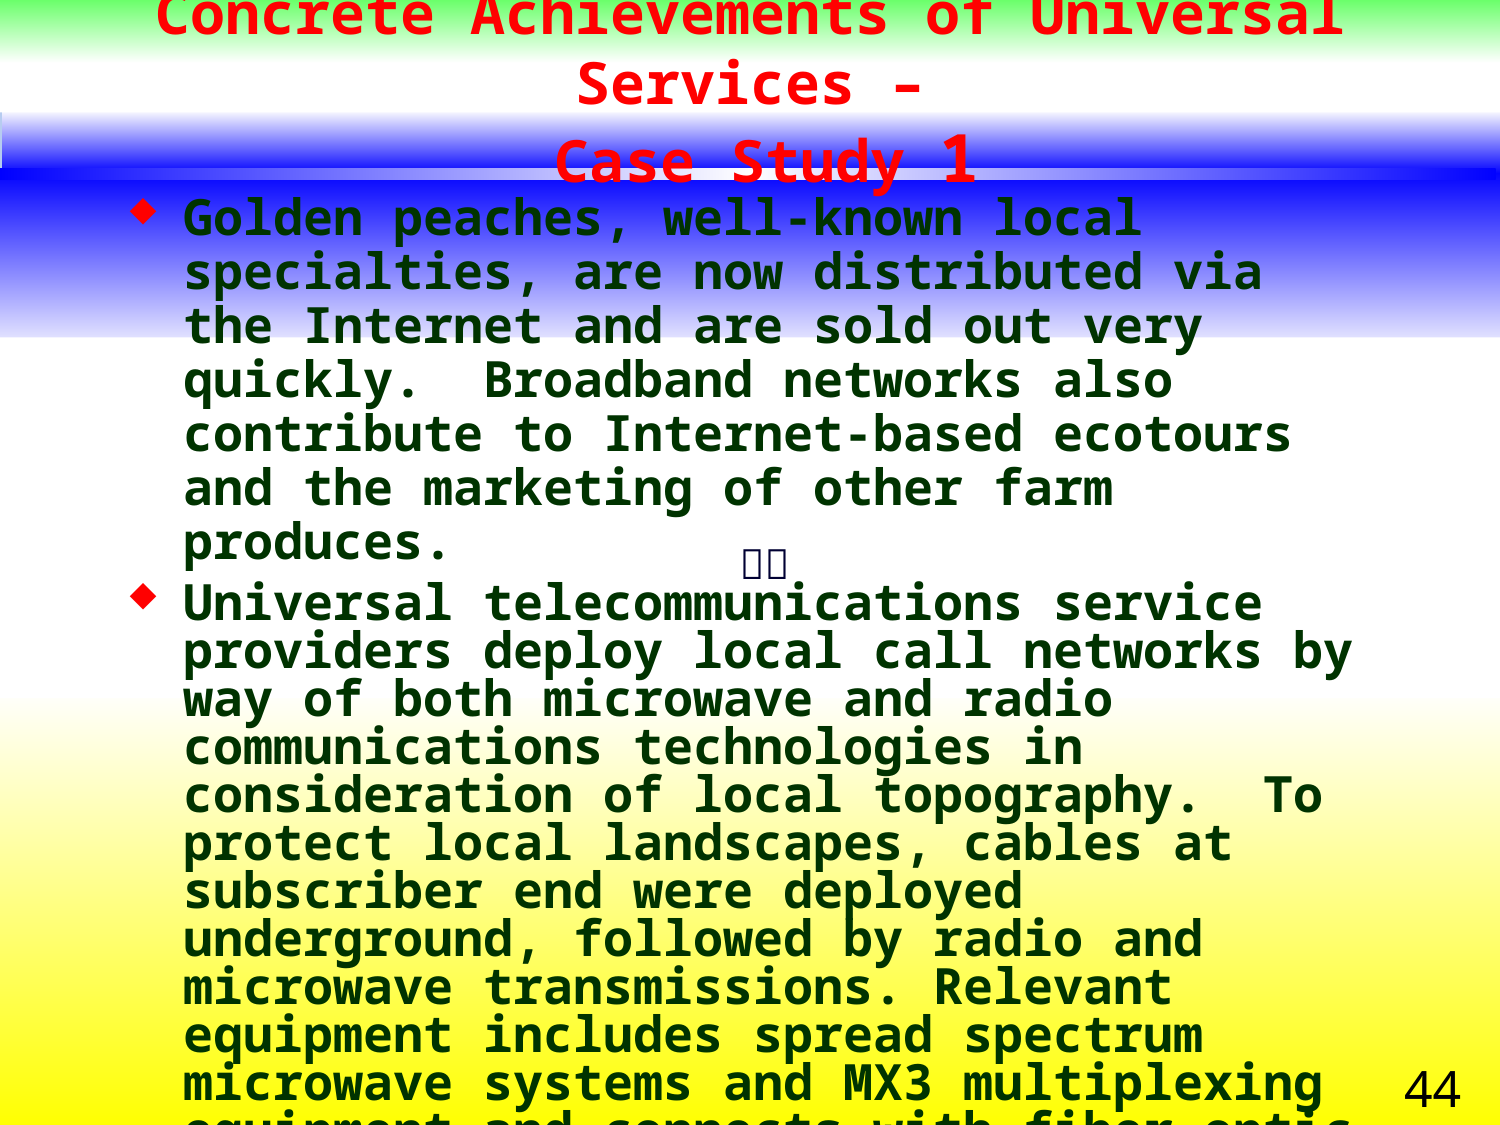

# Concrete Achievements of Universal Services – Case Study 1
Golden peaches, well-known local specialties, are now distributed via the Internet and are sold out very quickly. Broadband networks also contribute to Internet-based ecotours and the marketing of other farm produces.
Universal telecommunications service providers deploy local call networks by way of both microwave and radio communications technologies in consideration of local topography. To protect local landscapes, cables at subscriber end were deployed underground, followed by radio and microwave transmissions. Relevant equipment includes spread spectrum microwave systems and MX3 multiplexing equipment and connects with fiber optic public communications networks via other switch rooms.
（）
44